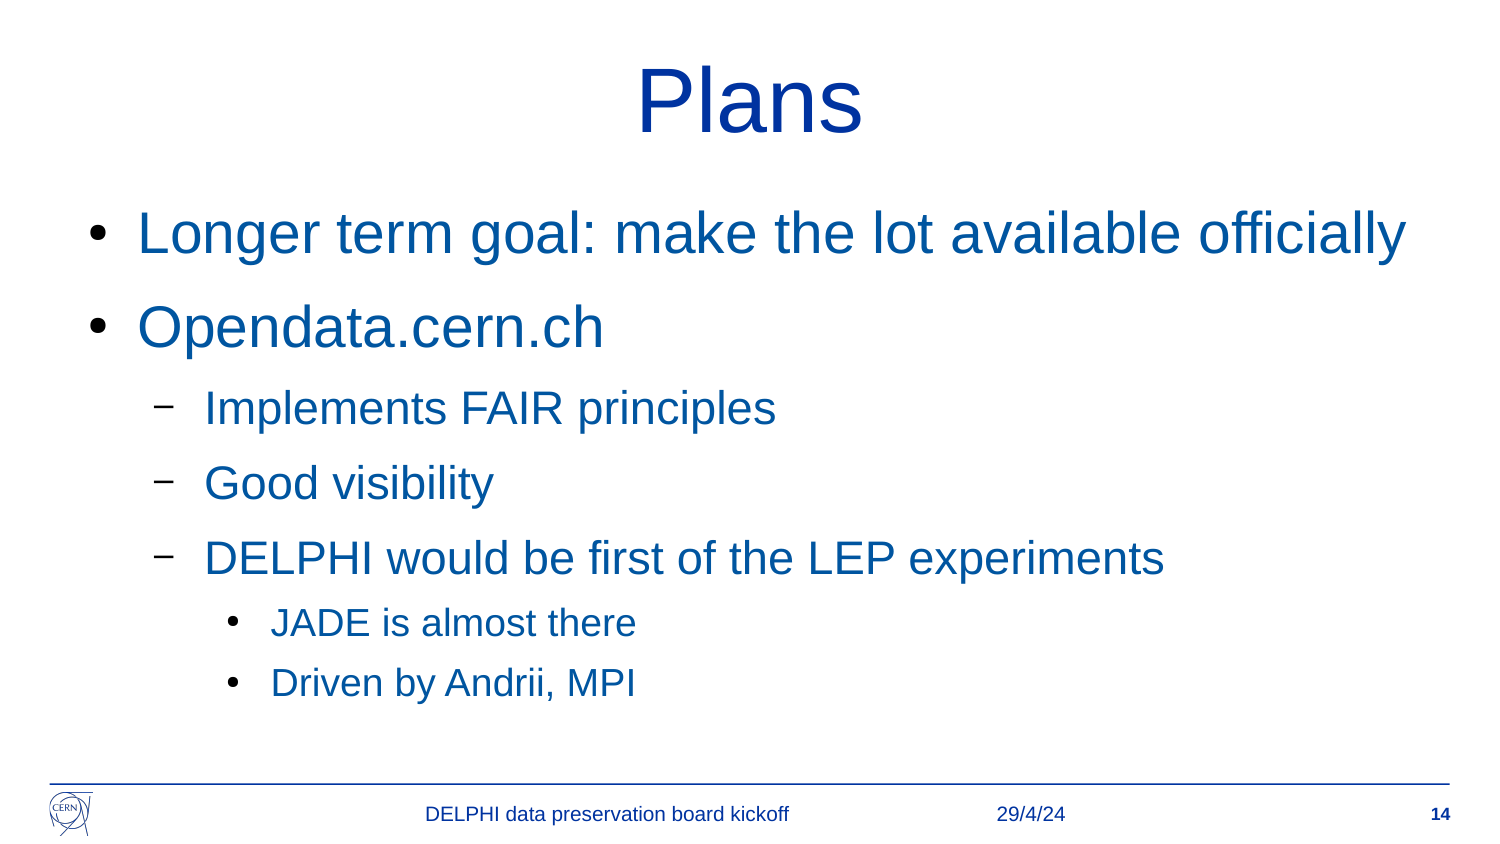

# Plans
Longer term goal: make the lot available officially
Opendata.cern.ch
Implements FAIR principles
Good visibility
DELPHI would be first of the LEP experiments
JADE is almost there
Driven by Andrii, MPI